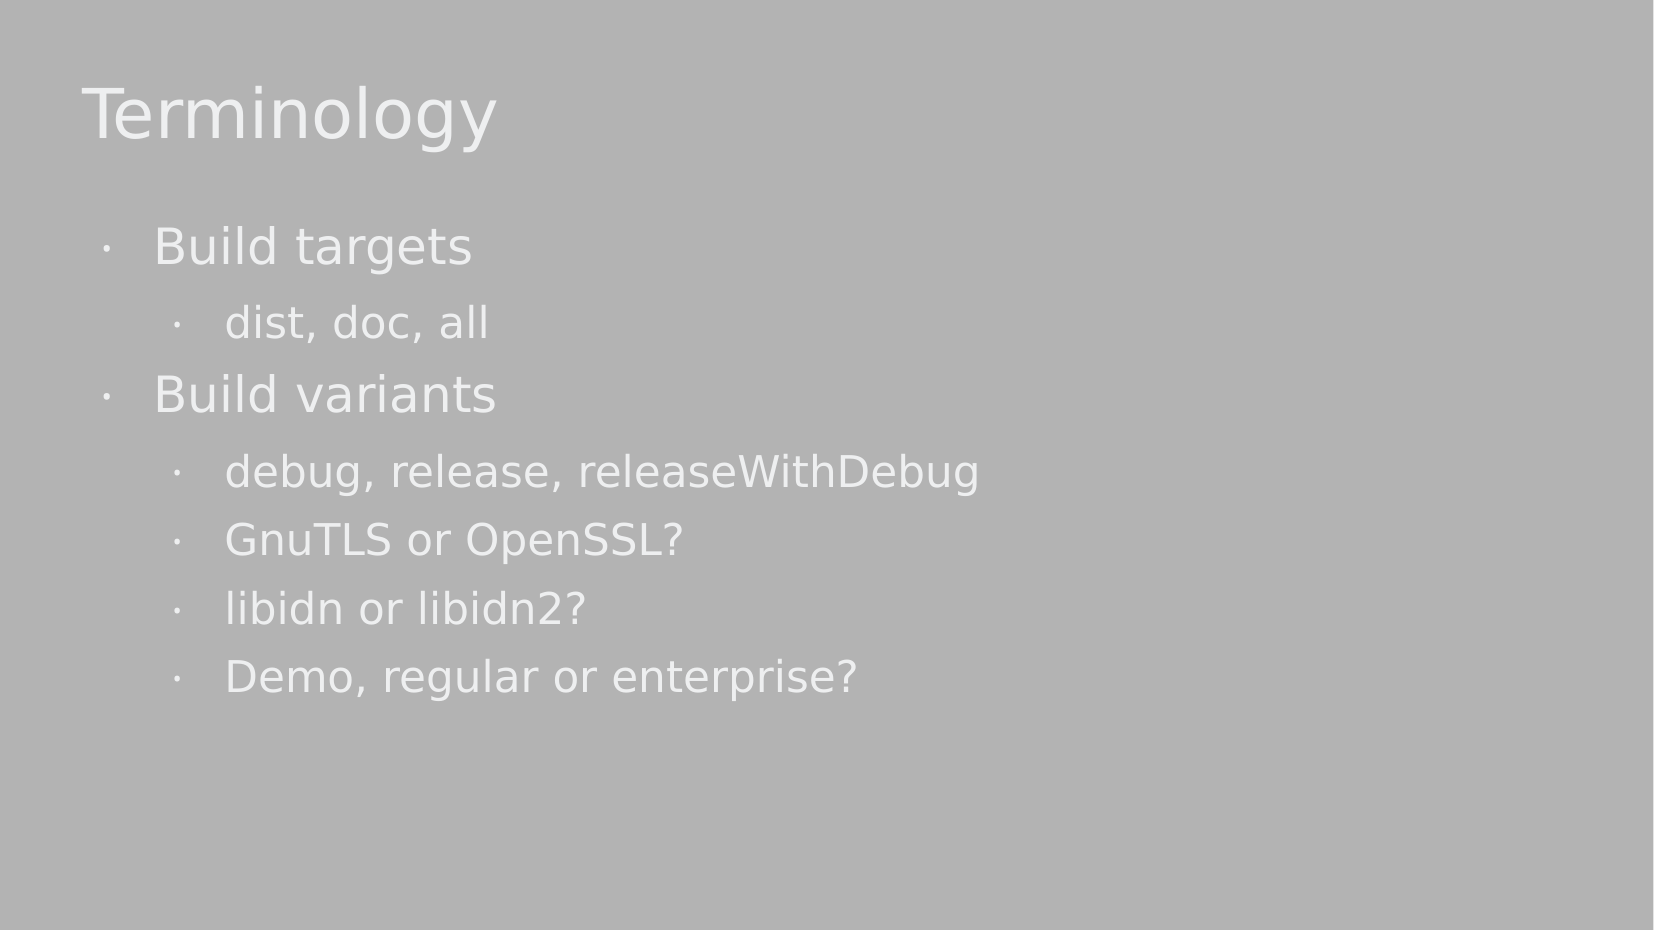

# Terminology
Build targets
dist, doc, all
Build variants
debug, release, releaseWithDebug
GnuTLS or OpenSSL?
libidn or libidn2?
Demo, regular or enterprise?